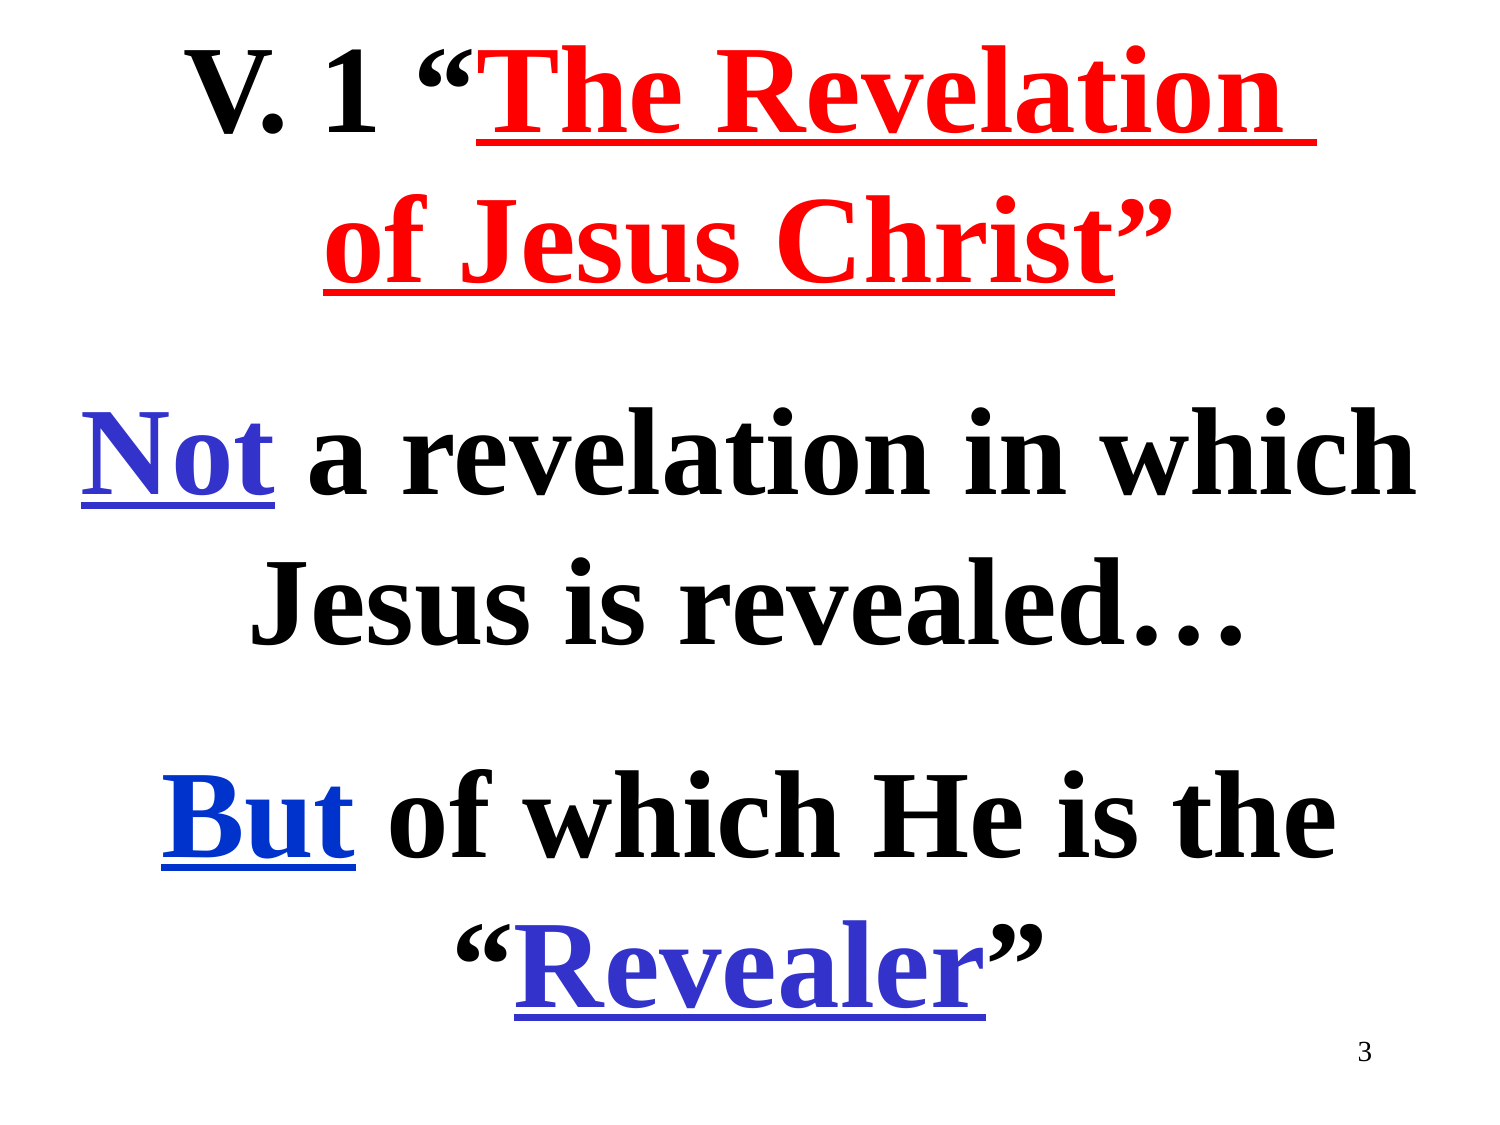

V. 1 “The Revelation
of Jesus Christ”
Not a revelation in which Jesus is revealed…
But of which He is the “Revealer”